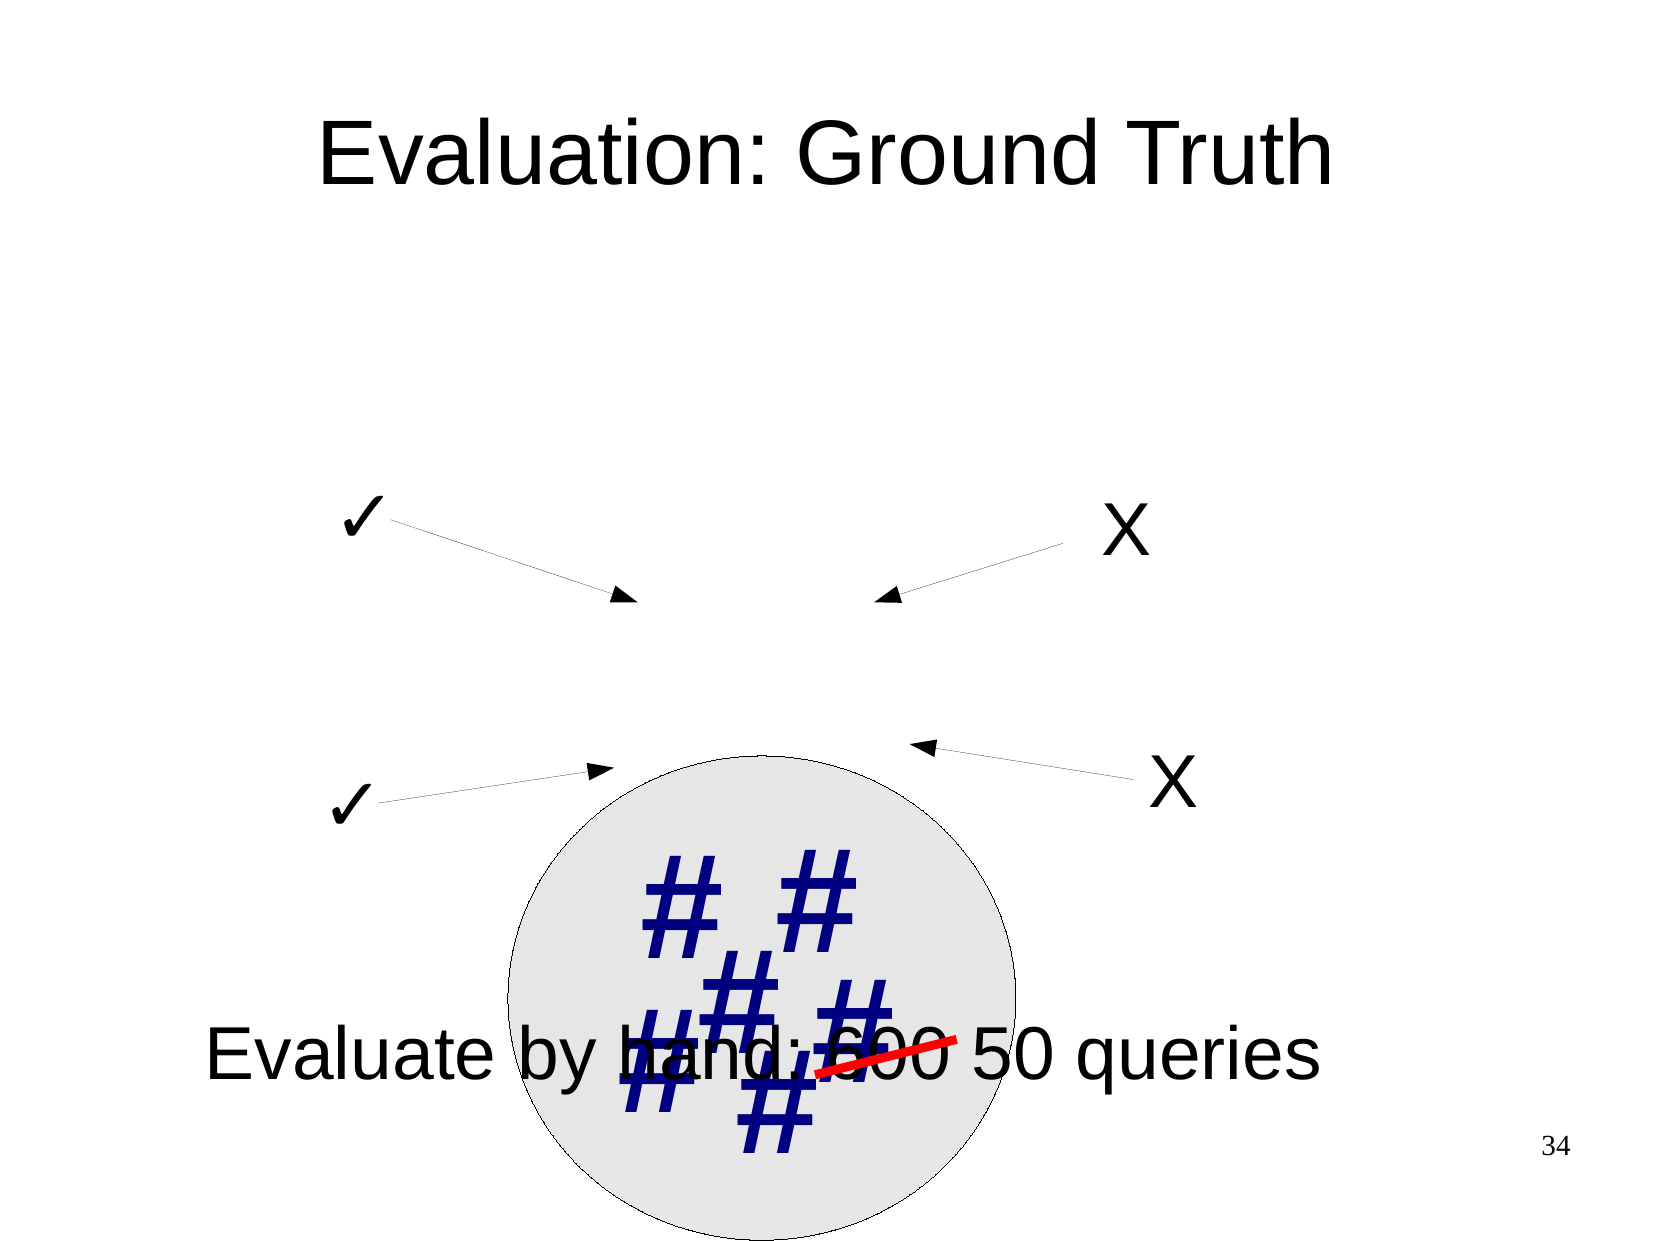

# Evaluation: Ground Truth
✓
X
X
✓
#
#
#
#
#
#
Evaluate by hand: 600 50 queries
34